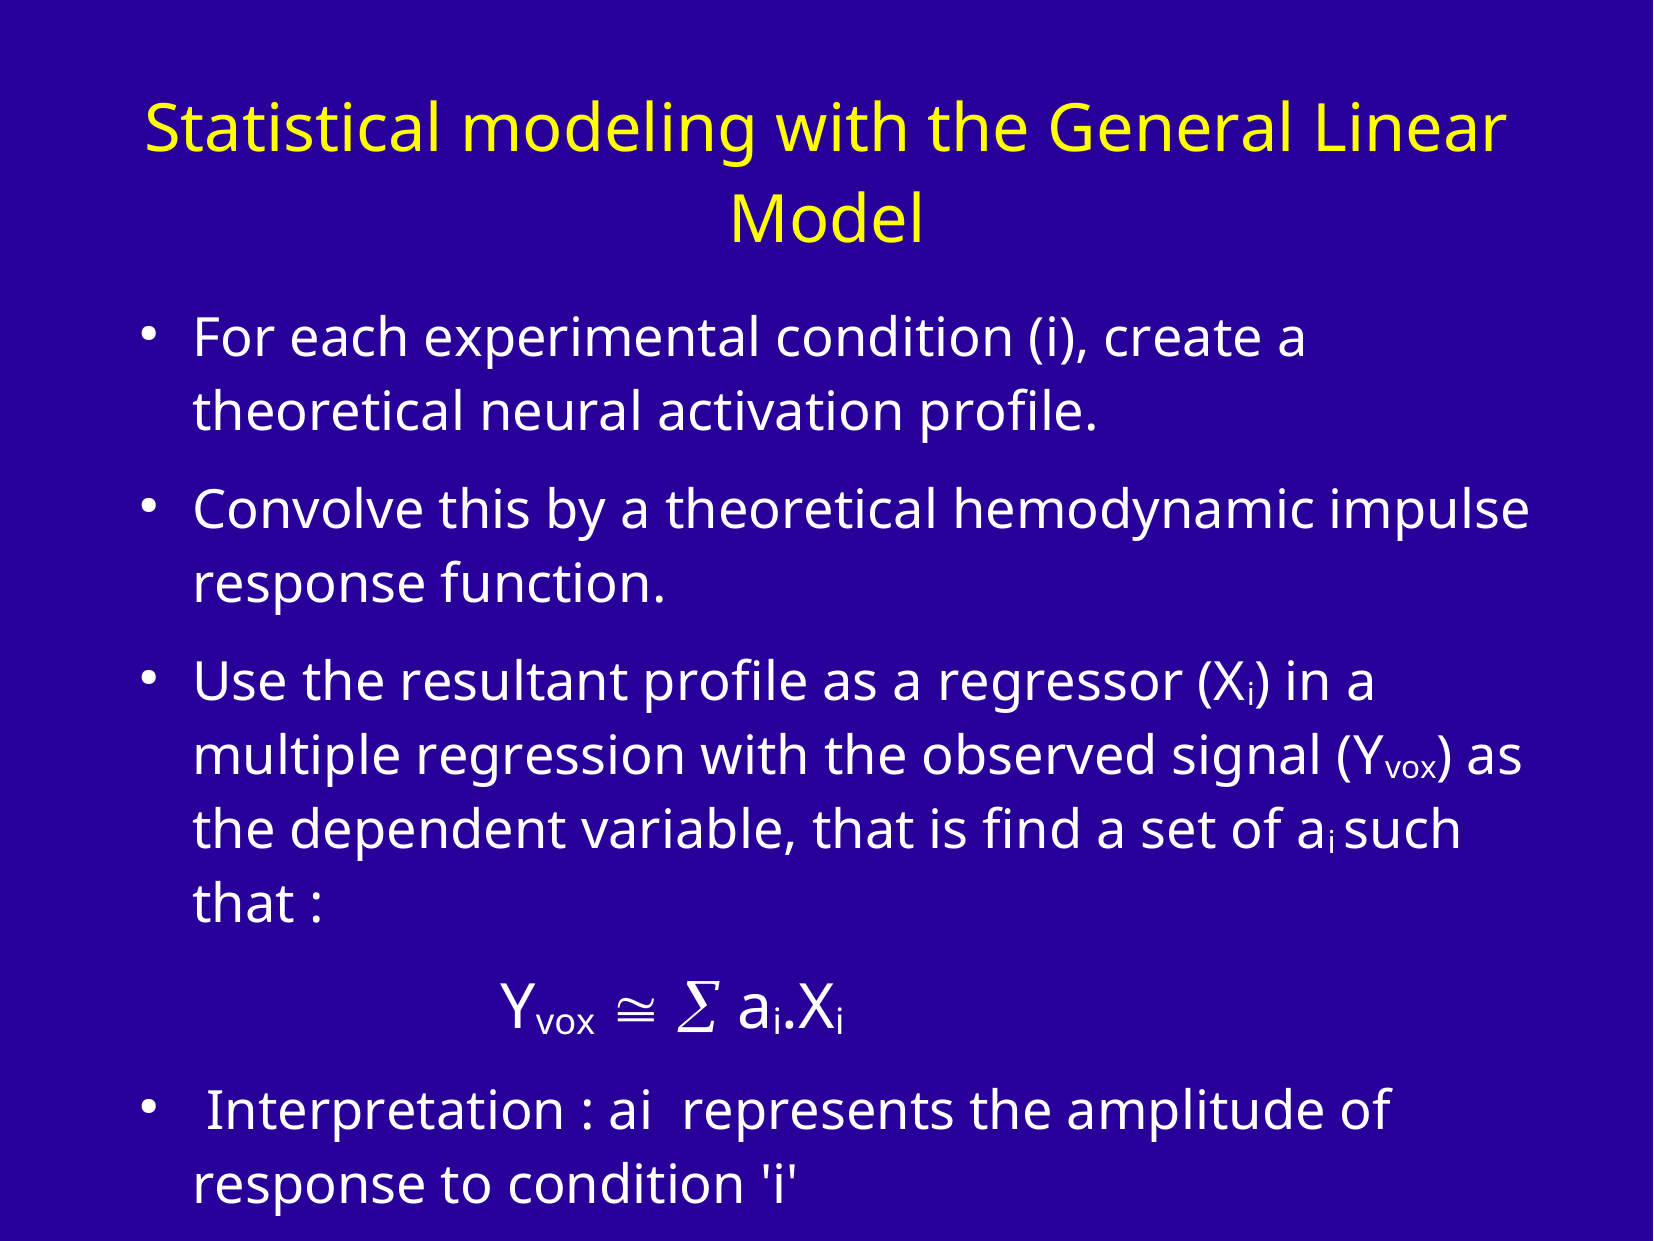

# Statistical modeling with the General Linear Model
For each experimental condition (i), create a theoretical neural activation profile.
Convolve this by a theoretical hemodynamic impulse response function.
Use the resultant profile as a regressor (Xi) in a multiple regression with the observed signal (Yvox) as the dependent variable, that is find a set of ai such that :
 Yvox   ai.Xi
 Interpretation : ai represents the amplitude of response to condition 'i'